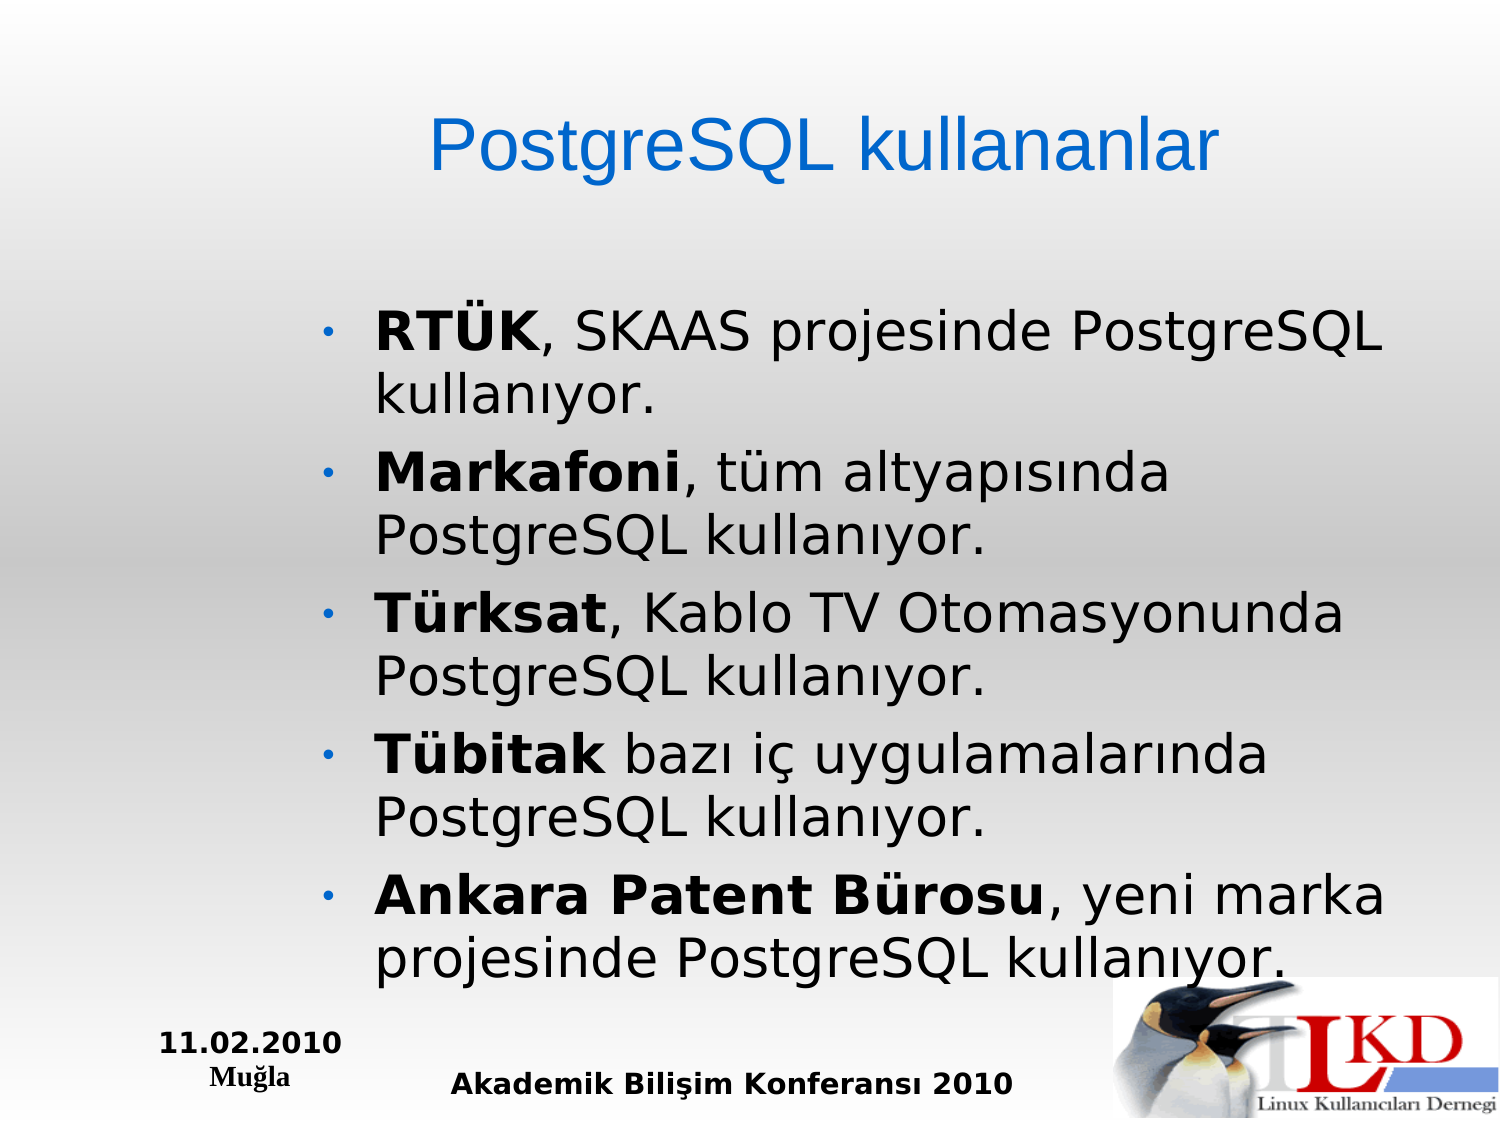

# PostgreSQL kullananlar
RTÜK, SKAAS projesinde PostgreSQL kullanıyor.
Markafoni, tüm altyapısında PostgreSQL kullanıyor.
Türksat, Kablo TV Otomasyonunda PostgreSQL kullanıyor.
Tübitak bazı iç uygulamalarında PostgreSQL kullanıyor.
Ankara Patent Bürosu, yeni marka projesinde PostgreSQL kullanıyor.